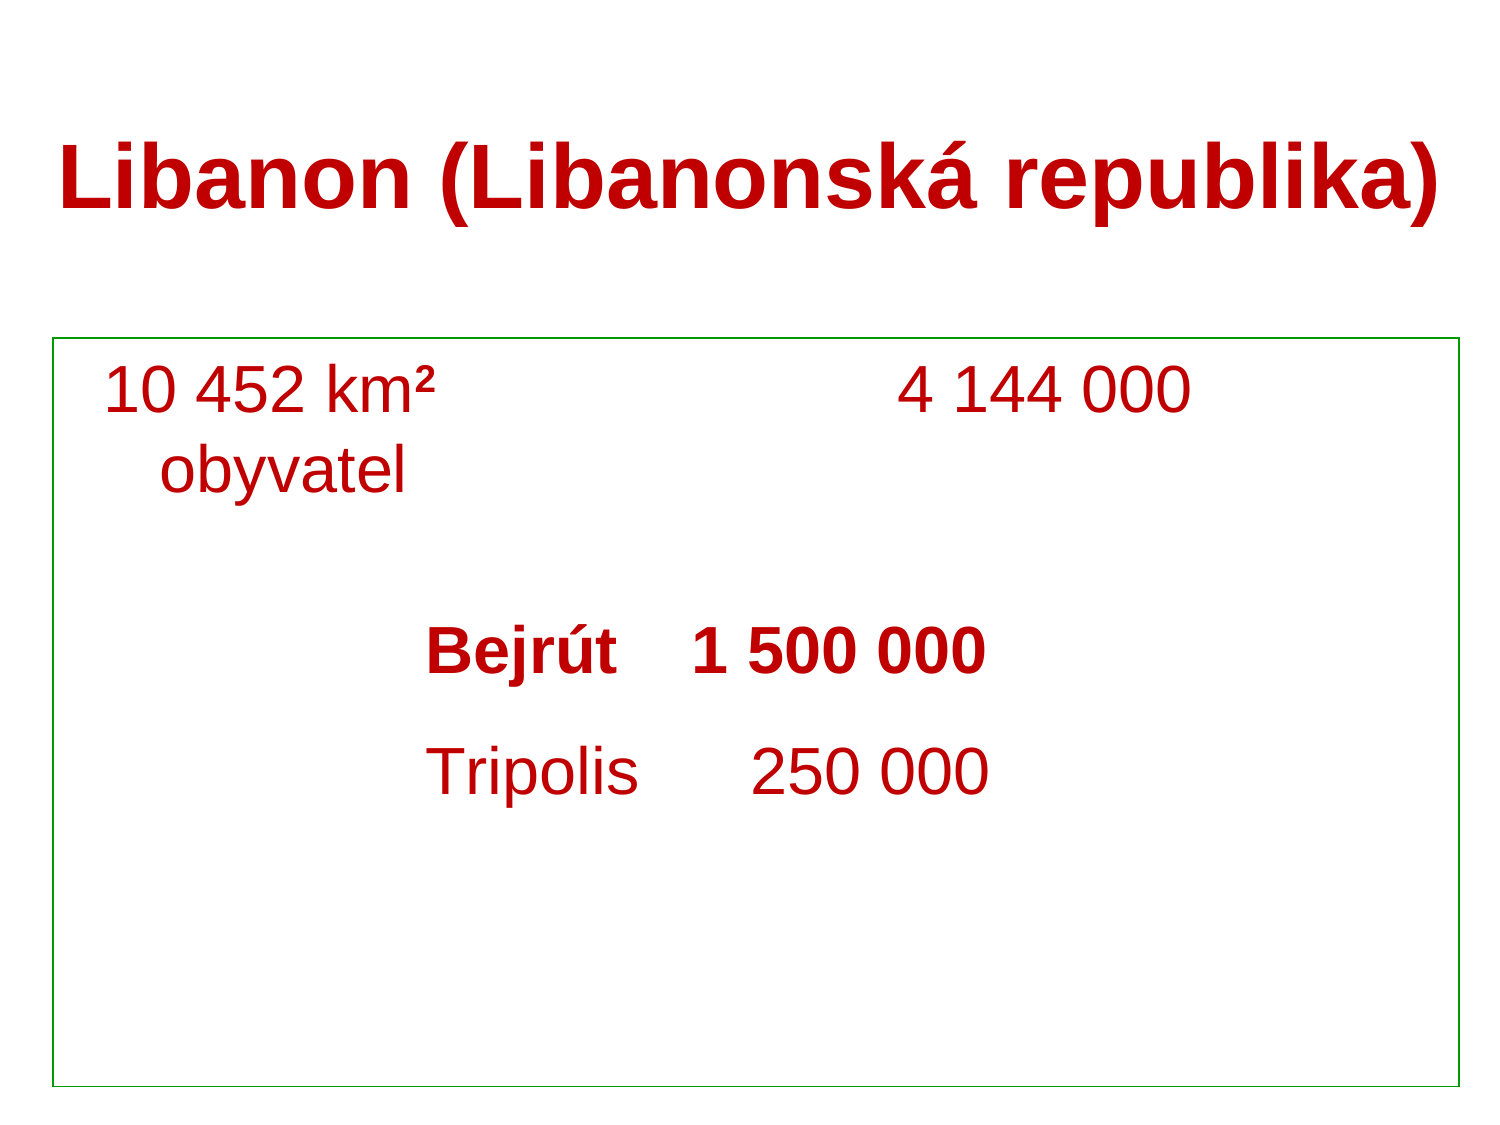

# Libanon (Libanonská republika)
10 452 km2 4 144 000 obyvatel
 Bejrút 1 500 000
 Tripolis 250 000